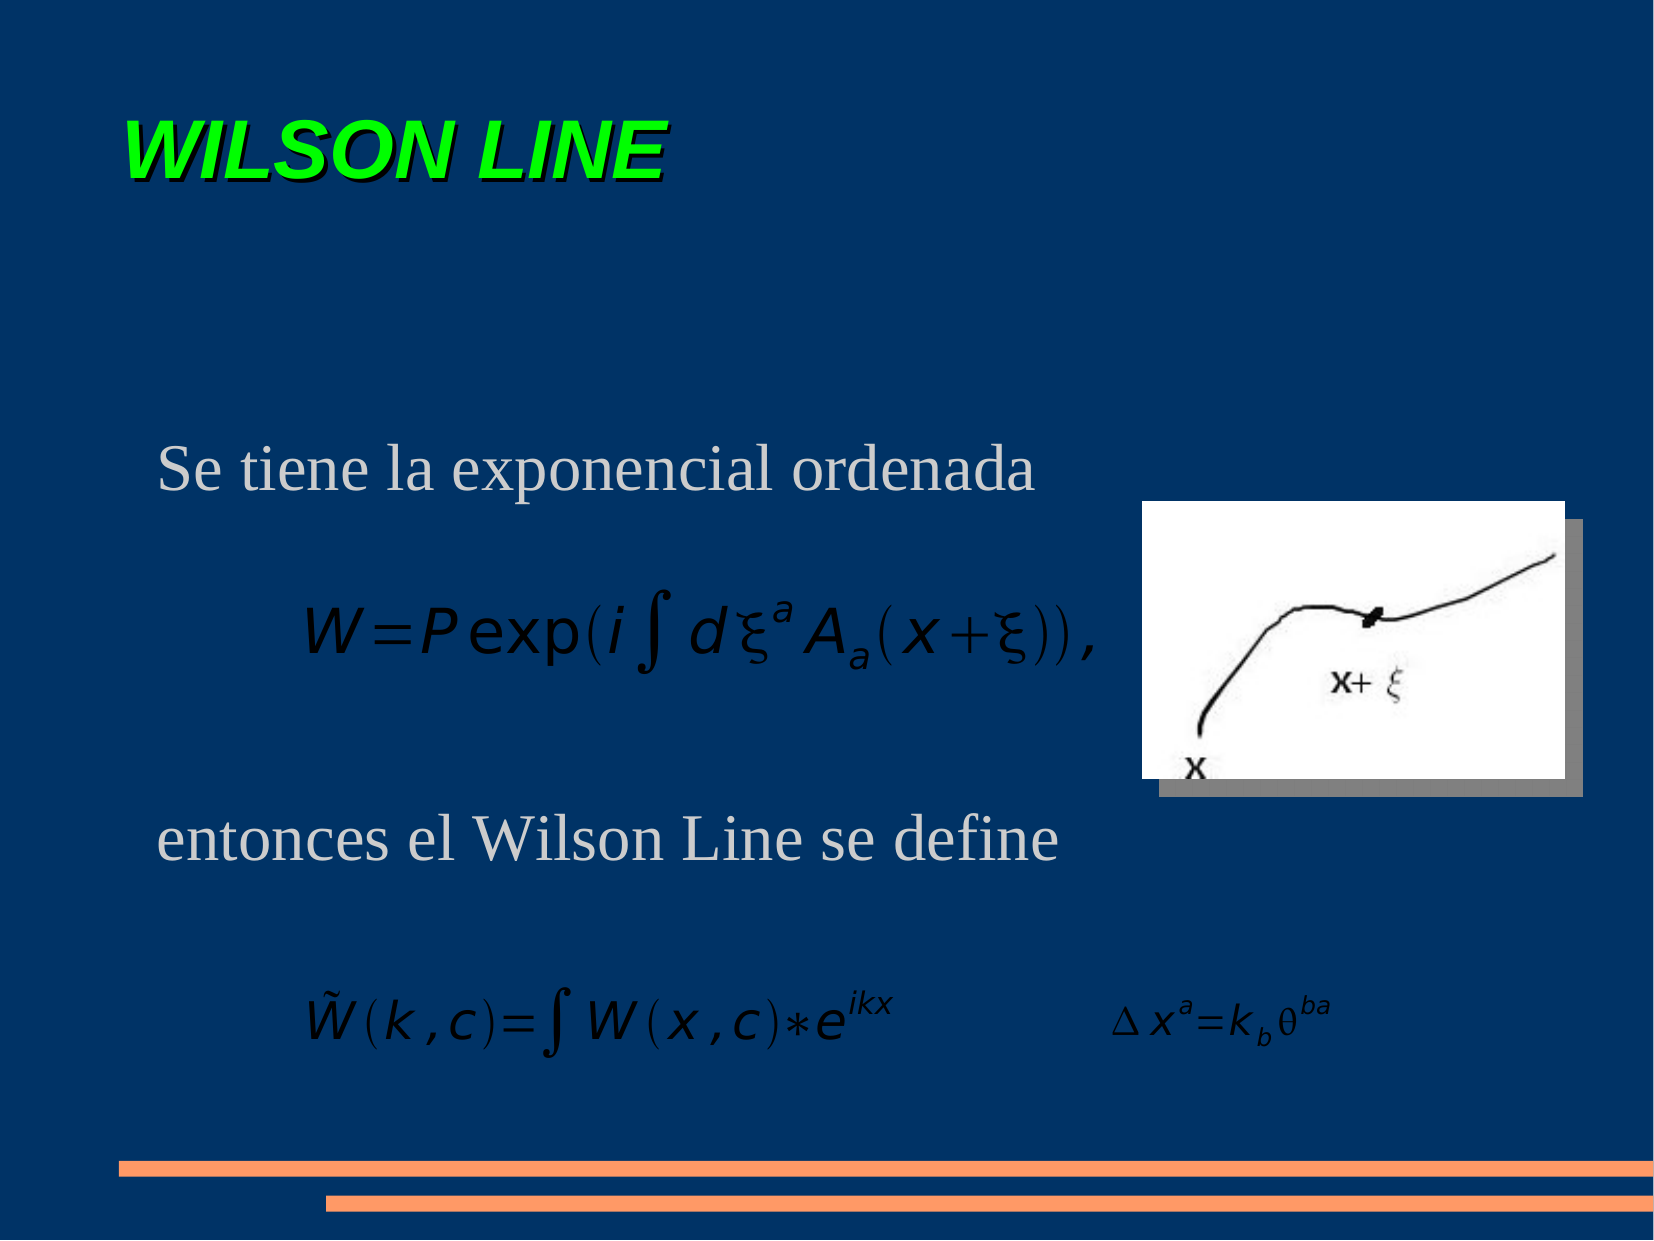

# WILSON LINE
Se tiene la exponencial ordenada
entonces el Wilson Line se define